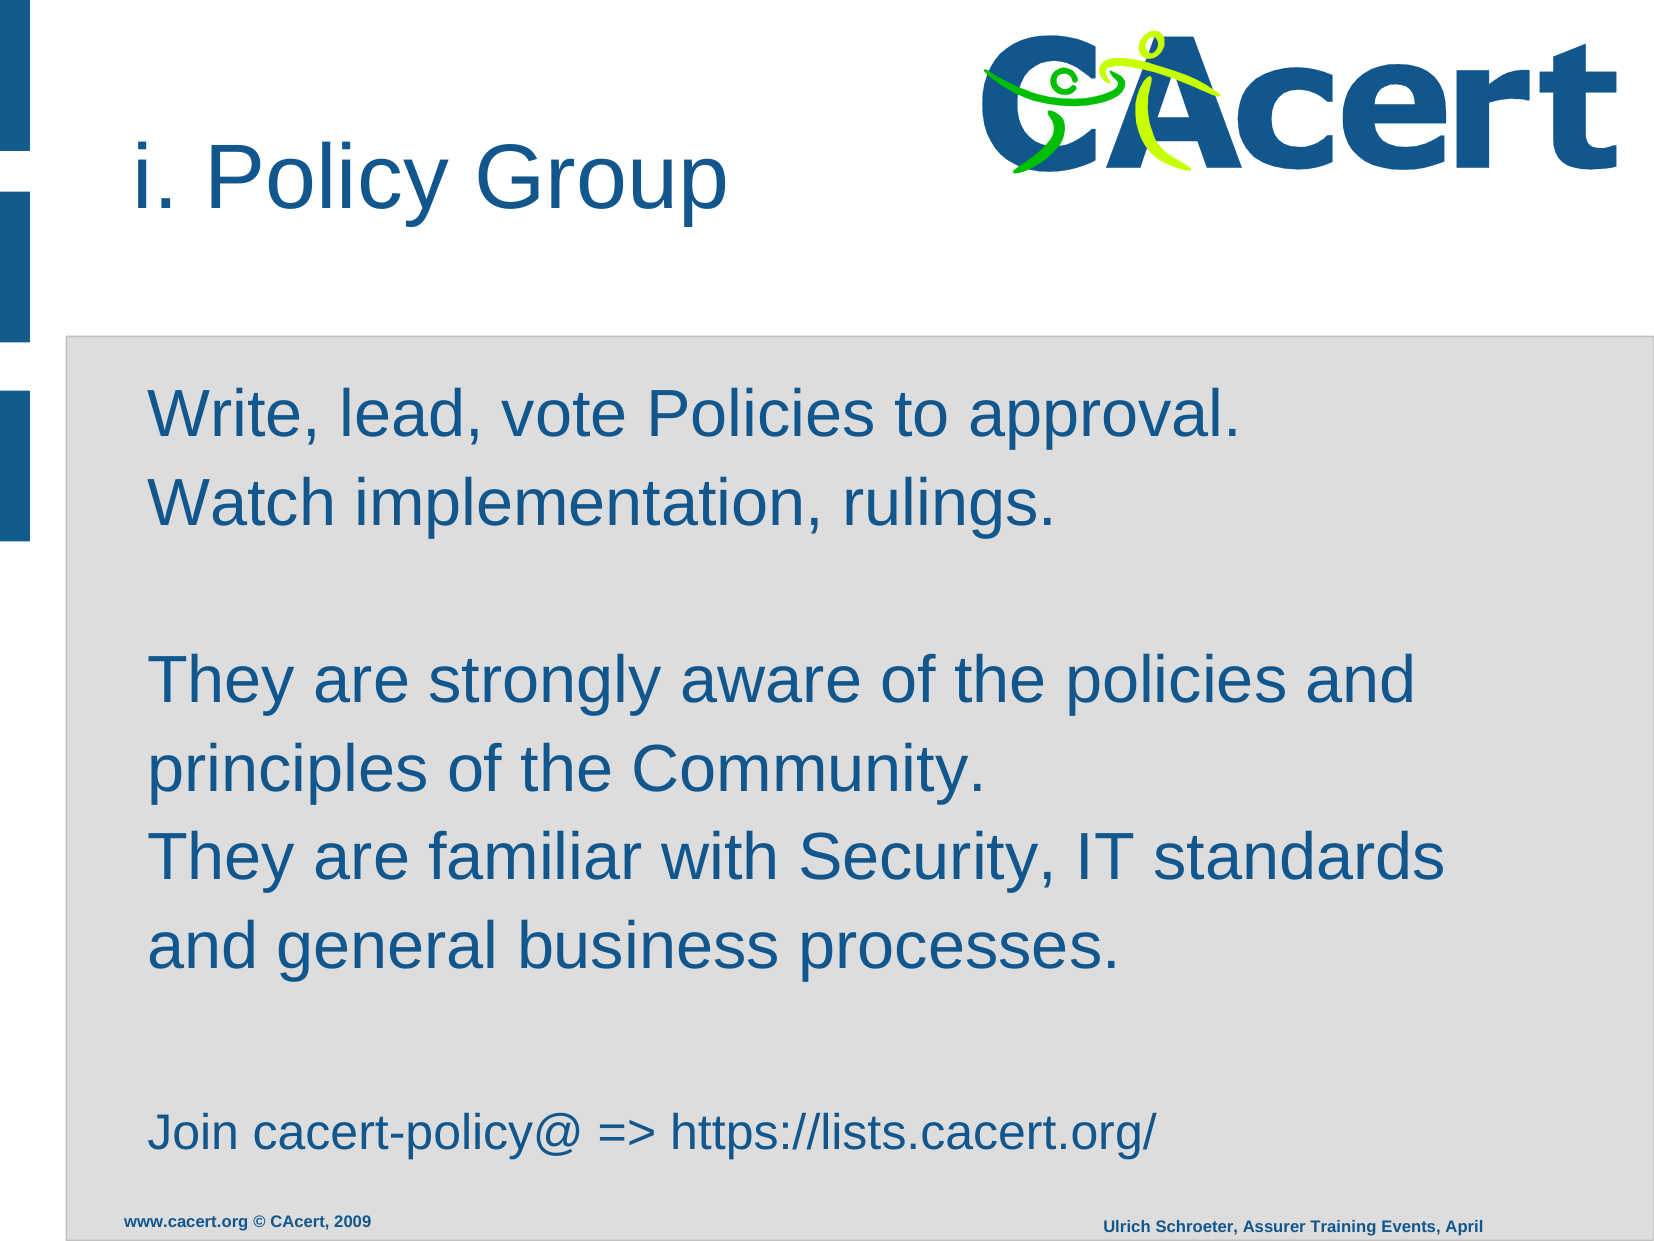

i. Policy Group
Write, lead, vote Policies to approval.
Watch implementation, rulings.
They are strongly aware of the policies and
principles of the Community.
They are familiar with Security, IT standards
and general business processes.
Join cacert-policy@ => https://lists.cacert.org/